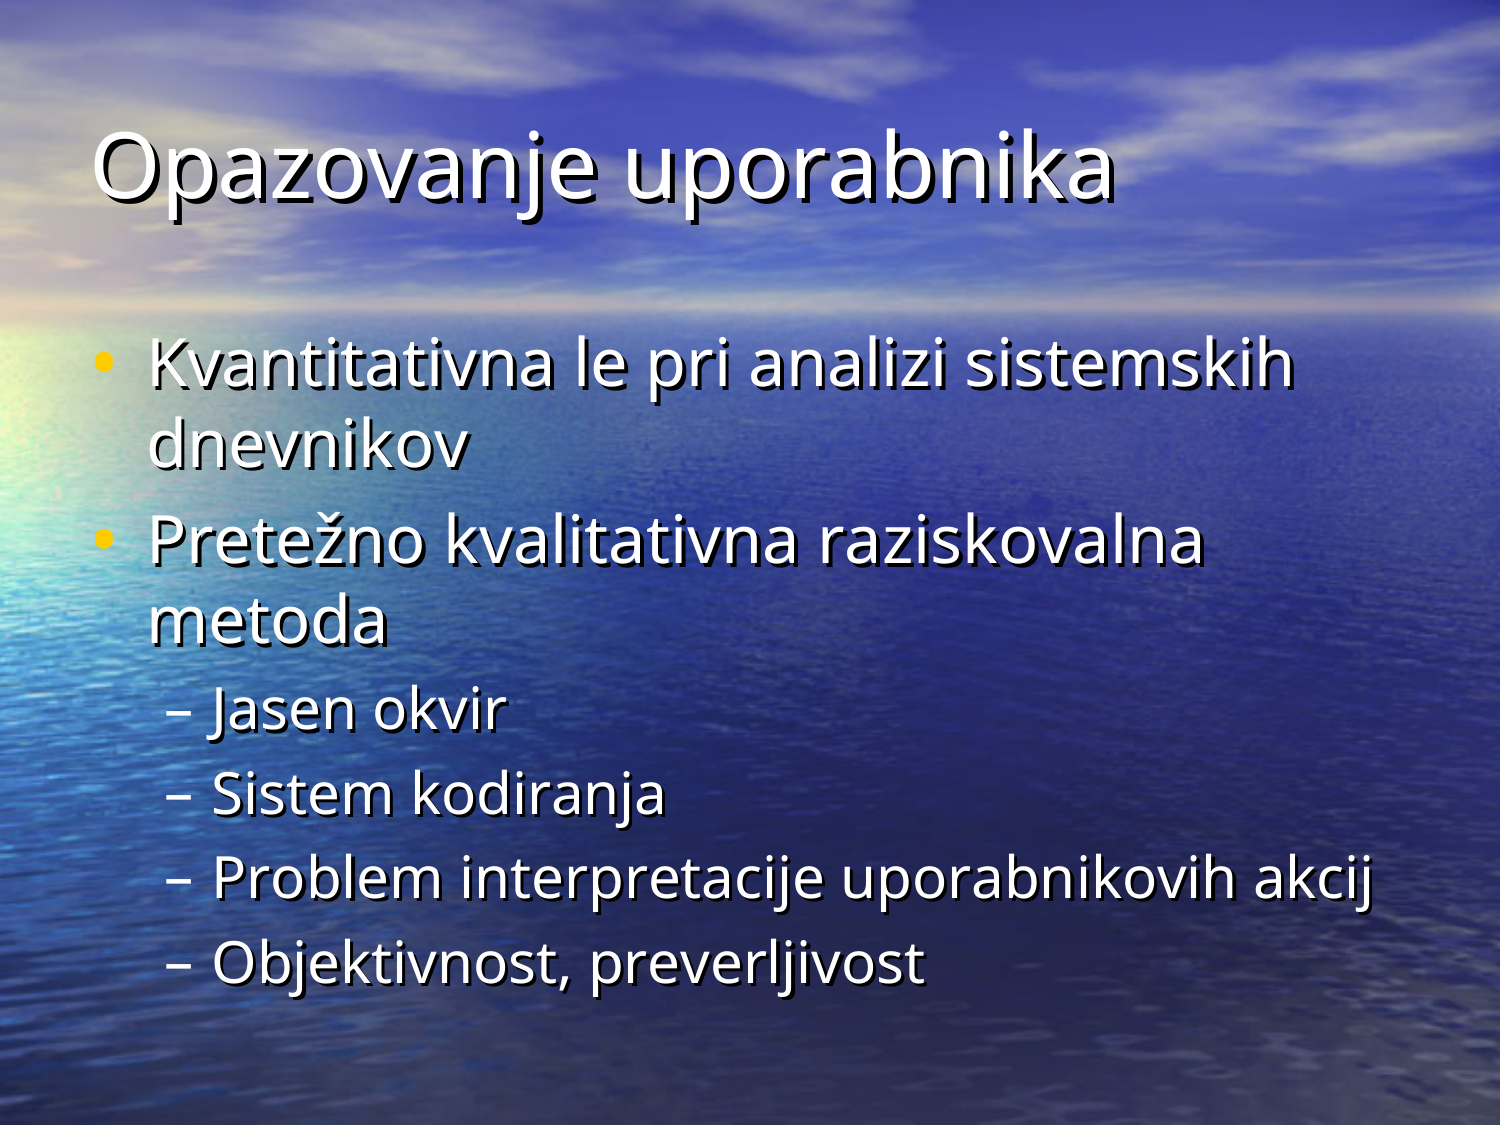

# Opazovanje uporabnika
Kvantitativna le pri analizi sistemskih dnevnikov
Pretežno kvalitativna raziskovalna metoda
Jasen okvir
Sistem kodiranja
Problem interpretacije uporabnikovih akcij
Objektivnost, preverljivost